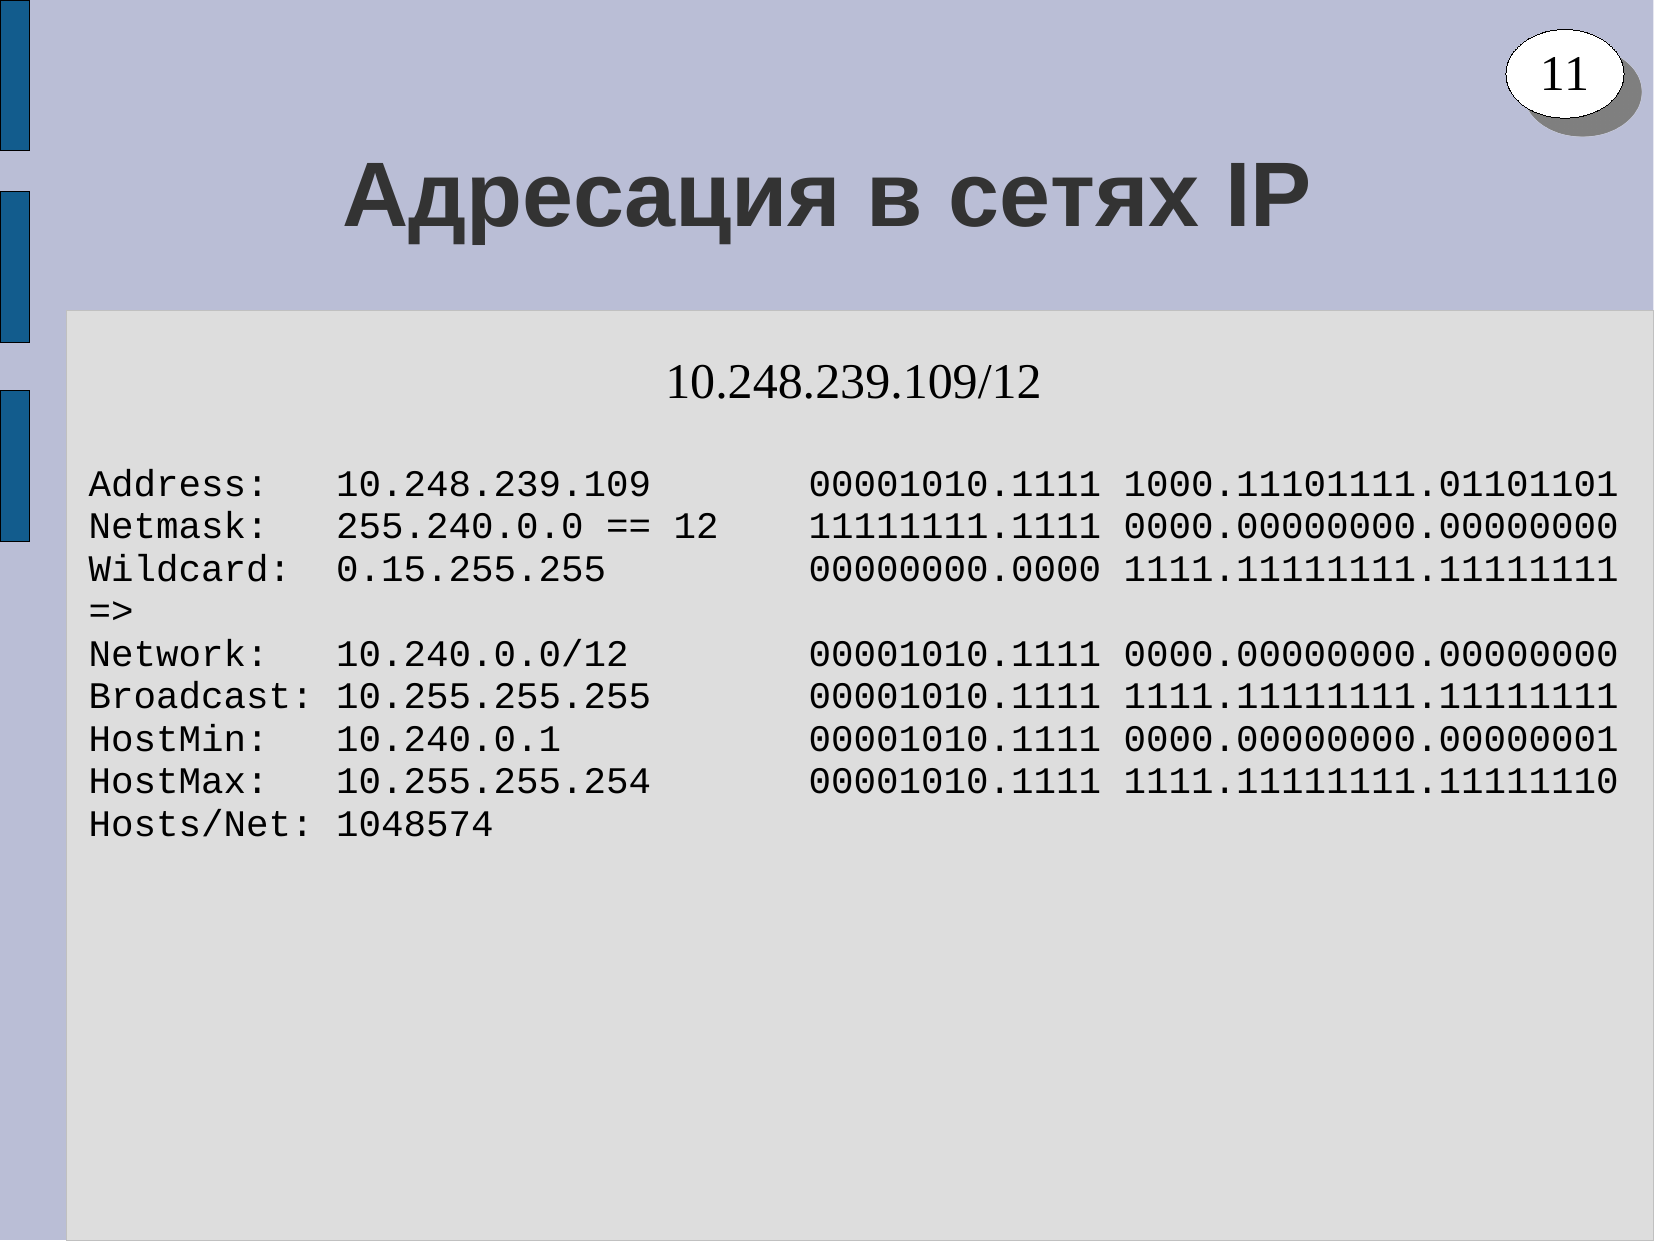

11
# Адресация в сетях IP
10.248.239.109/12
Address: 10.248.239.109 00001010.1111 1000.11101111.01101101
Netmask: 255.240.0.0 == 12 11111111.1111 0000.00000000.00000000
Wildcard: 0.15.255.255 00000000.0000 1111.11111111.11111111
=>
Network: 10.240.0.0/12 00001010.1111 0000.00000000.00000000
Broadcast: 10.255.255.255 00001010.1111 1111.11111111.11111111
HostMin: 10.240.0.1 00001010.1111 0000.00000000.00000001
HostMax: 10.255.255.254 00001010.1111 1111.11111111.11111110
Hosts/Net: 1048574